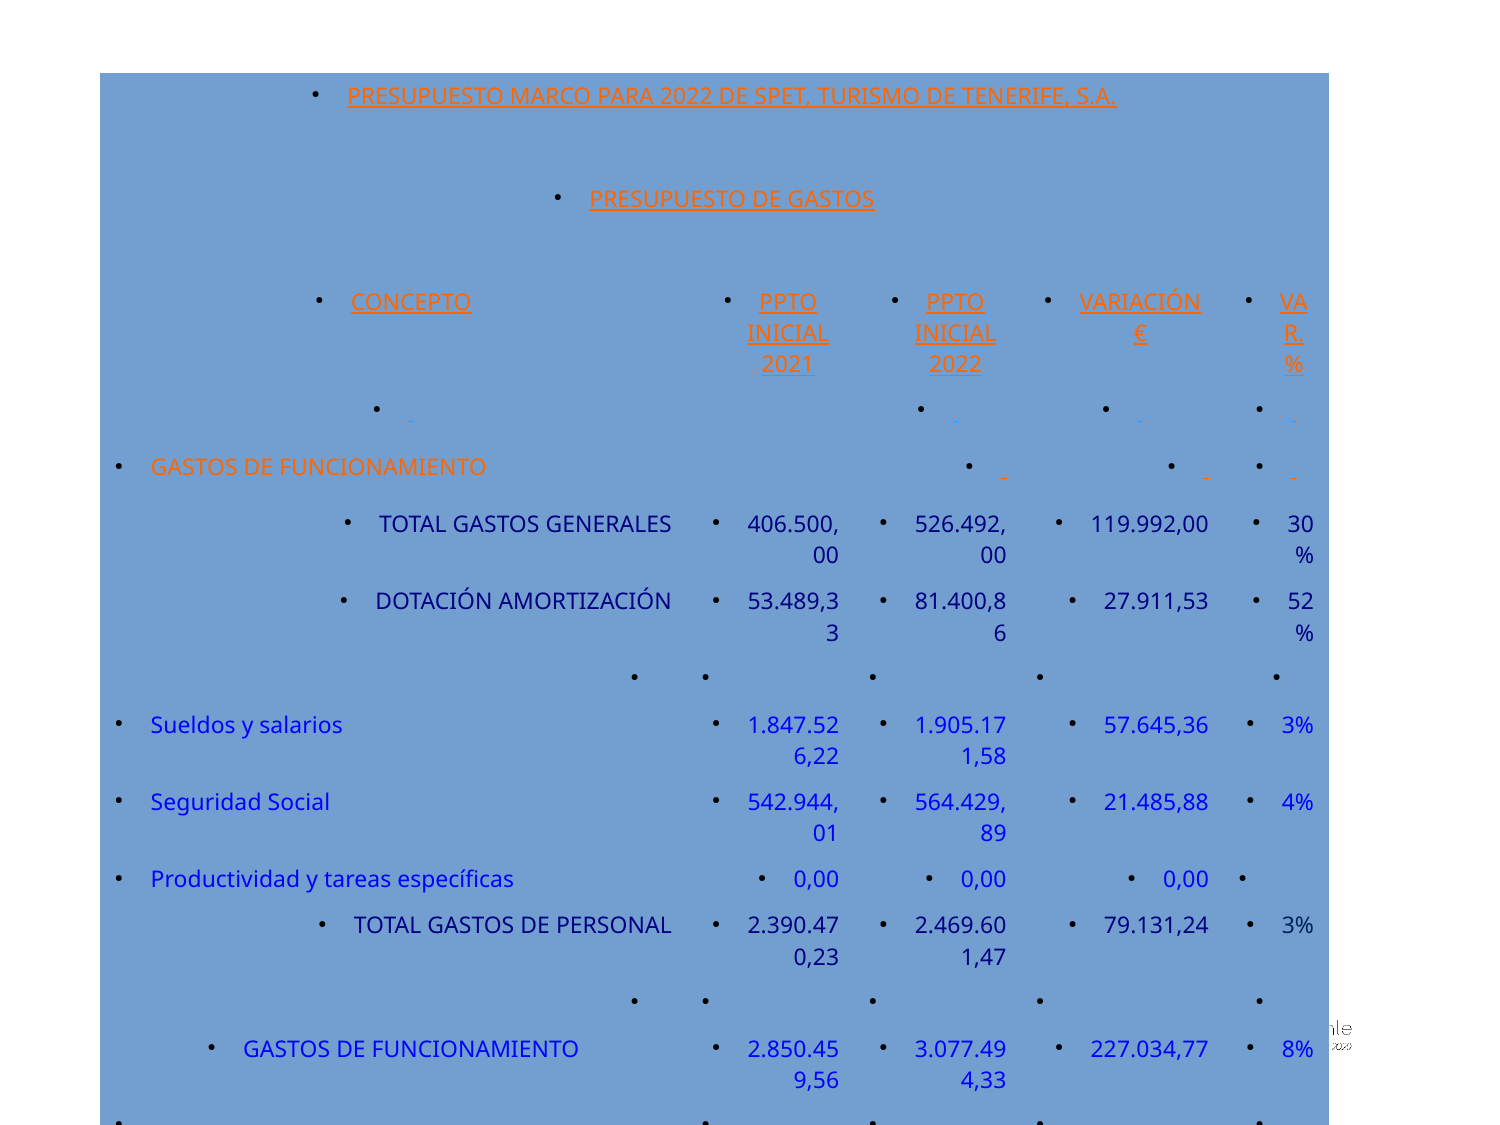

| PRESUPUESTO MARCO PARA 2022 DE SPET, TURISMO DE TENERIFE, S.A. | | | | |
| --- | --- | --- | --- | --- |
| | | | | |
| PRESUPUESTO DE GASTOS | | | | |
| | | | | |
| CONCEPTO | PPTO INICIAL 2021 | PPTO INICIAL 2022 | VARIACIÓN € | VAR. % |
| | | | | |
| GASTOS DE FUNCIONAMIENTO | | | | |
| TOTAL GASTOS GENERALES | 406.500,00 | 526.492,00 | 119.992,00 | 30% |
| DOTACIÓN AMORTIZACIÓN | 53.489,33 | 81.400,86 | 27.911,53 | 52% |
| | | | | |
| Sueldos y salarios | 1.847.526,22 | 1.905.171,58 | 57.645,36 | 3% |
| Seguridad Social | 542.944,01 | 564.429,89 | 21.485,88 | 4% |
| Productividad y tareas específicas | 0,00 | 0,00 | 0,00 | |
| TOTAL GASTOS DE PERSONAL | 2.390.470,23 | 2.469.601,47 | 79.131,24 | 3% |
| | | | | |
| GASTOS DE FUNCIONAMIENTO | 2.850.459,56 | 3.077.494,33 | 227.034,77 | 8% |
| | | | | |
| | | | | |
| | | | | |
| GASTOS PROMOCIÓN EQUIPOS DEPORTIVOS | 3.515.000,00 | 5.850.000,00 | 2.335.000,00 | 66% |
| | | | | |
| GASTOS DE EJECUCIÓN DE ACCIONES | 8.985.482,10 | 11.267.039,56 | 2.281.557,46 | 25% |
| | | | | |
| TOTAL GASTOS | 15.350.941,66 | 20.194.533,89 | 4.843.592,23 | 32% |